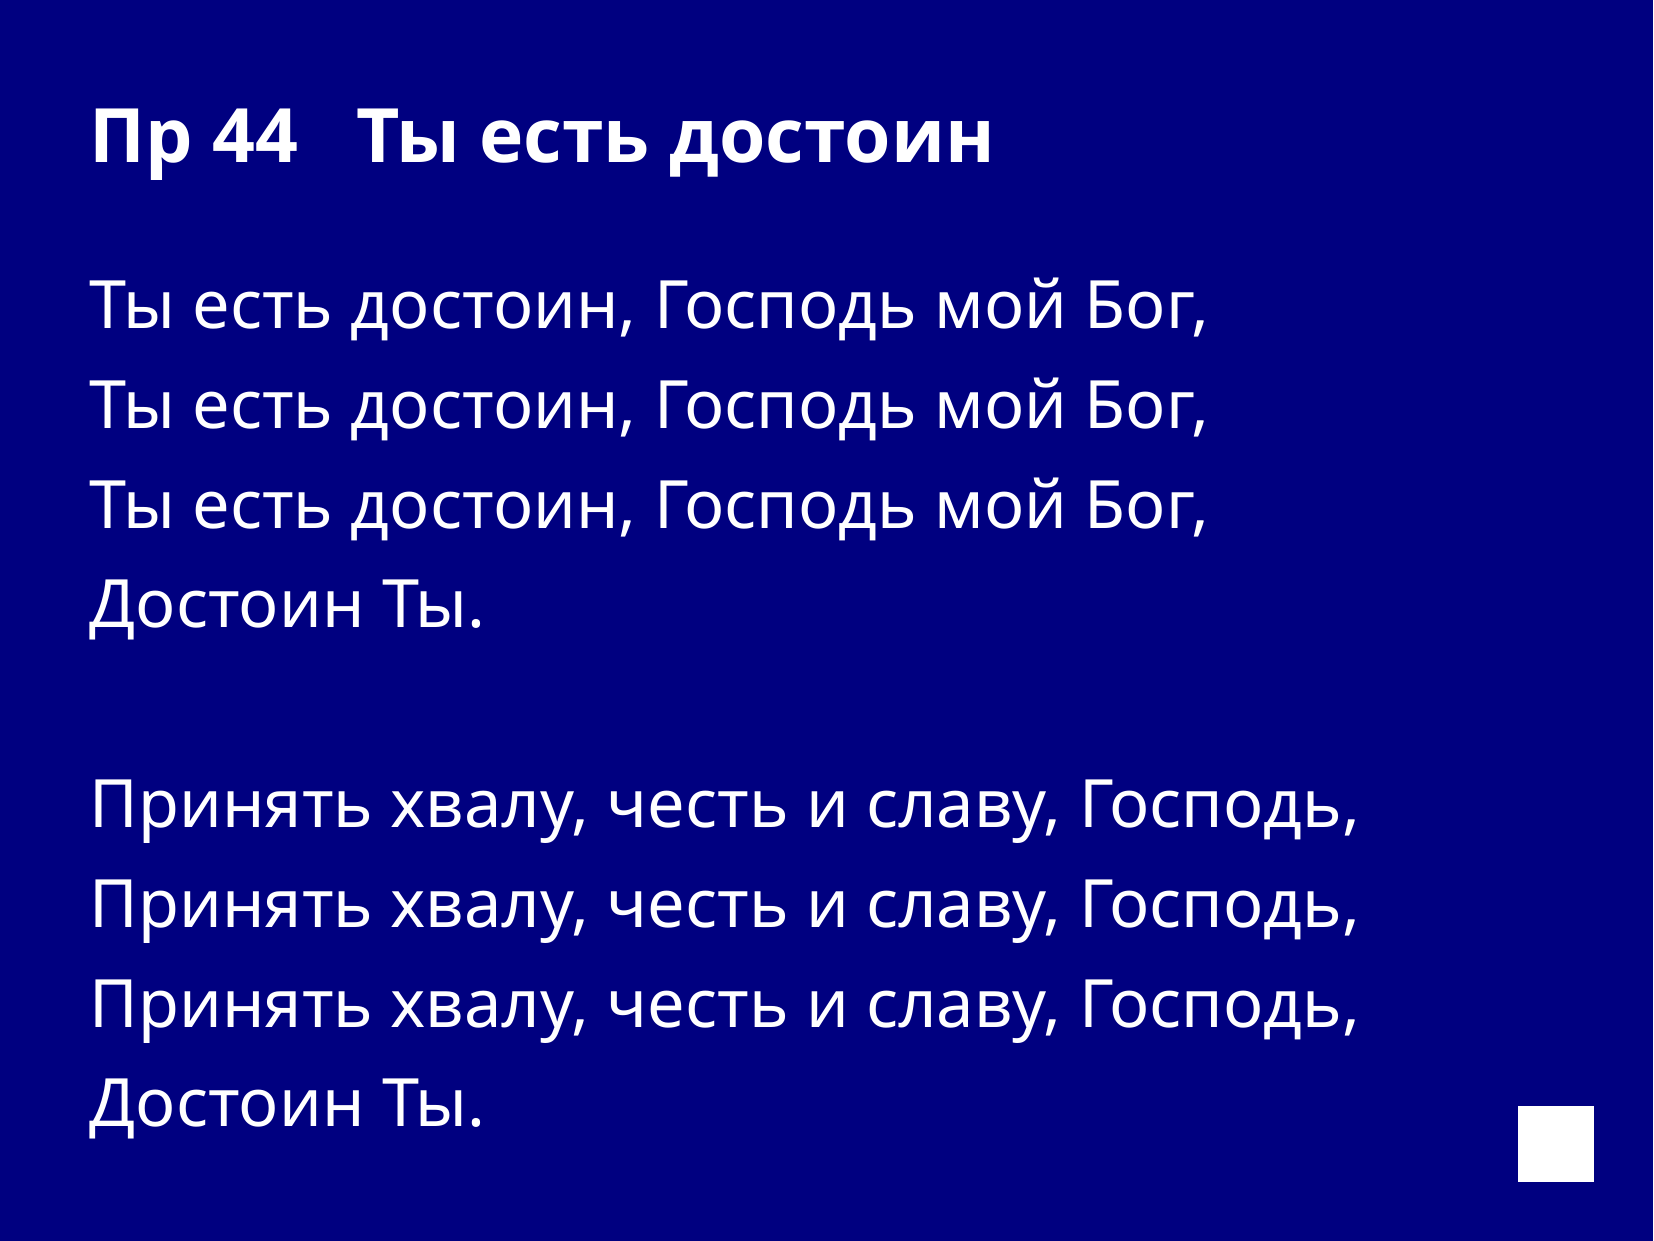

Пр 44 Ты есть достоин
Ты есть достоин, Господь мой Бог,
Ты есть достоин, Господь мой Бог,
Ты есть достоин, Господь мой Бог,
Достоин Ты.
Принять хвалу, честь и славу, Господь,
Принять хвалу, честь и славу, Господь,
Принять хвалу, честь и славу, Господь,
Достоин Ты.